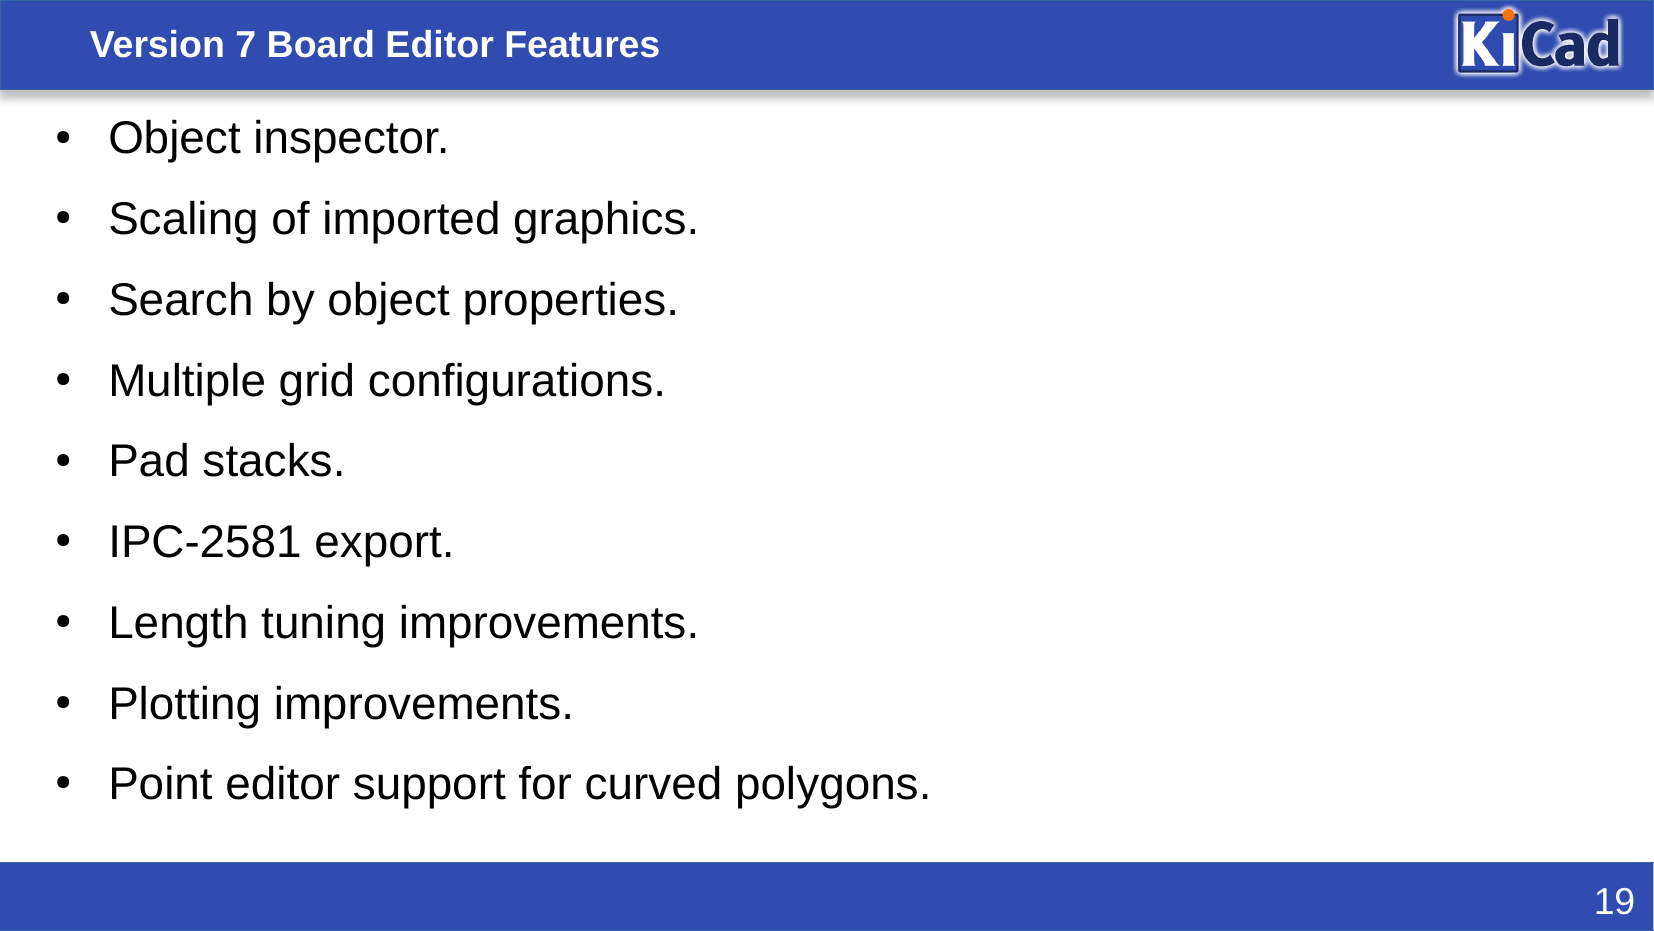

Version 7 Board Editor Features
# Object inspector.
Scaling of imported graphics.
Search by object properties.
Multiple grid configurations.
Pad stacks.
IPC-2581 export.
Length tuning improvements.
Plotting improvements.
Point editor support for curved polygons.